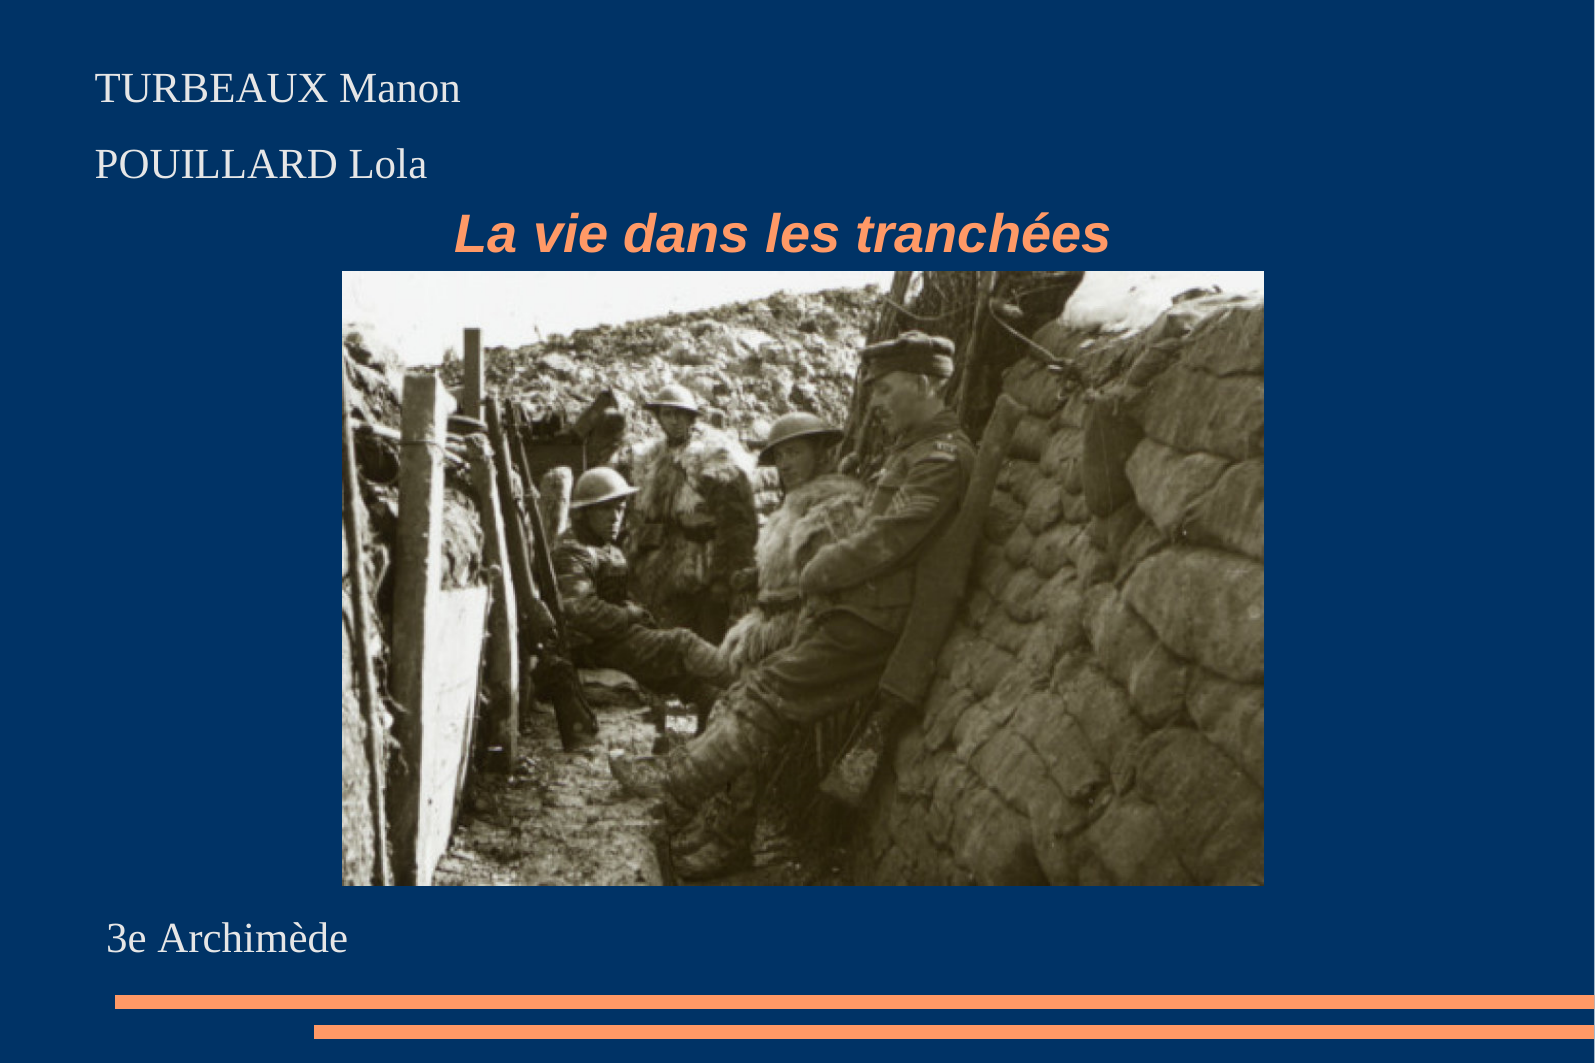

TURBEAUX Manon
POUILLARD Lola
# La vie dans les tranchées
3e Archimède